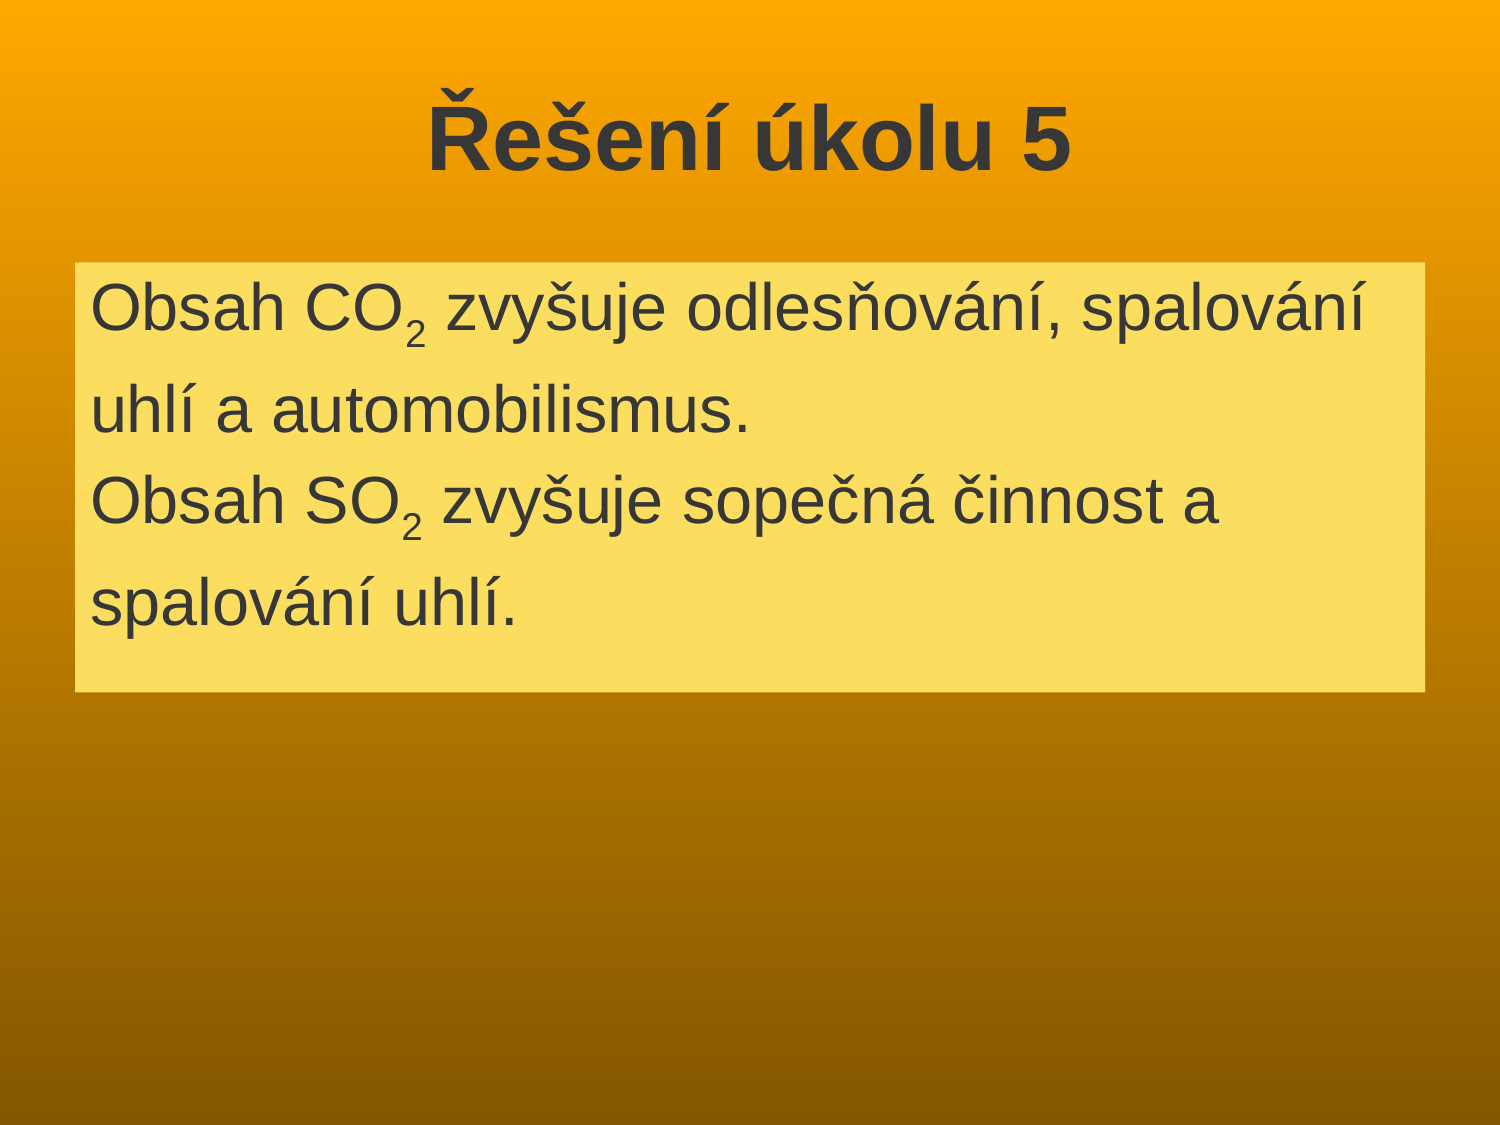

# Řešení úkolu 5
Obsah CO2 zvyšuje odlesňování, spalování
uhlí a automobilismus.
Obsah SO2 zvyšuje sopečná činnost a
spalování uhlí.